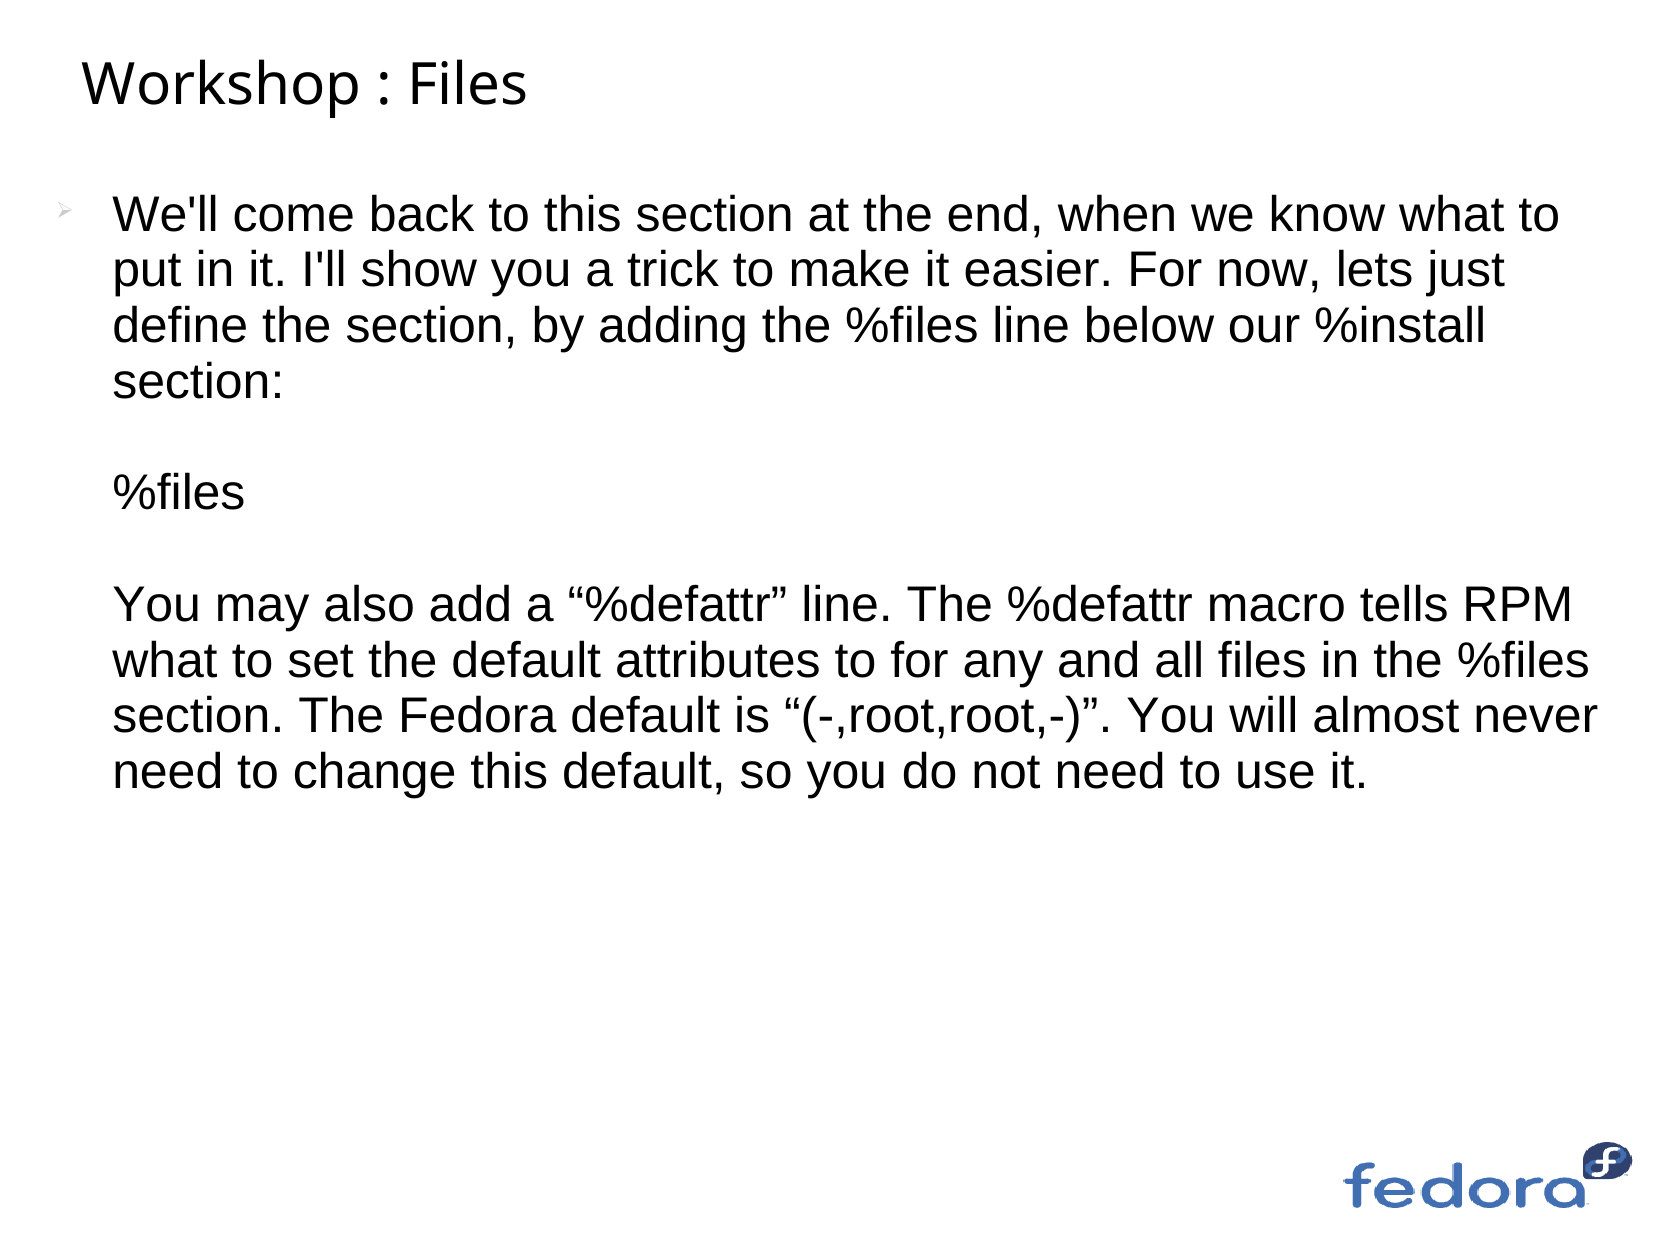

# Workshop : Files
We'll come back to this section at the end, when we know what to put in it. I'll show you a trick to make it easier. For now, lets just define the section, by adding the %files line below our %install section:
%files
You may also add a “%defattr” line. The %defattr macro tells RPM what to set the default attributes to for any and all files in the %files section. The Fedora default is “(-,root,root,-)”. You will almost never need to change this default, so you do not need to use it.